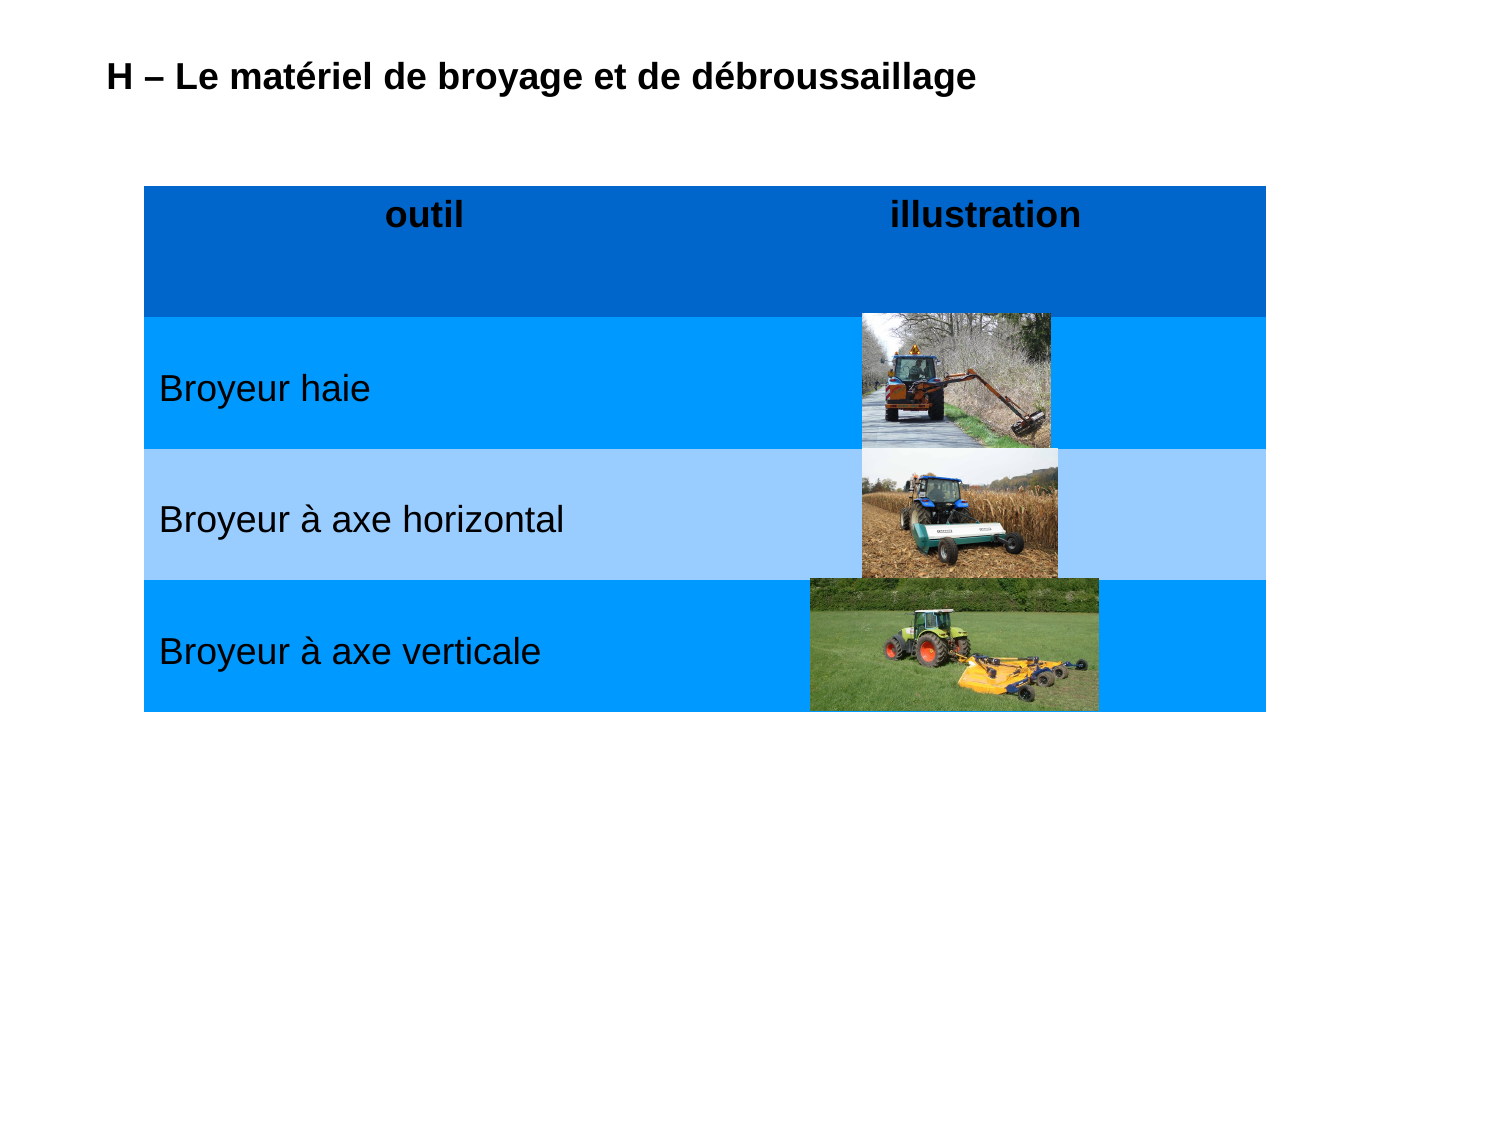

H – Le matériel de broyage et de débroussaillage
| outil | illustration |
| --- | --- |
| Broyeur haie | |
| Broyeur à axe horizontal | |
| Broyeur à axe verticale | |